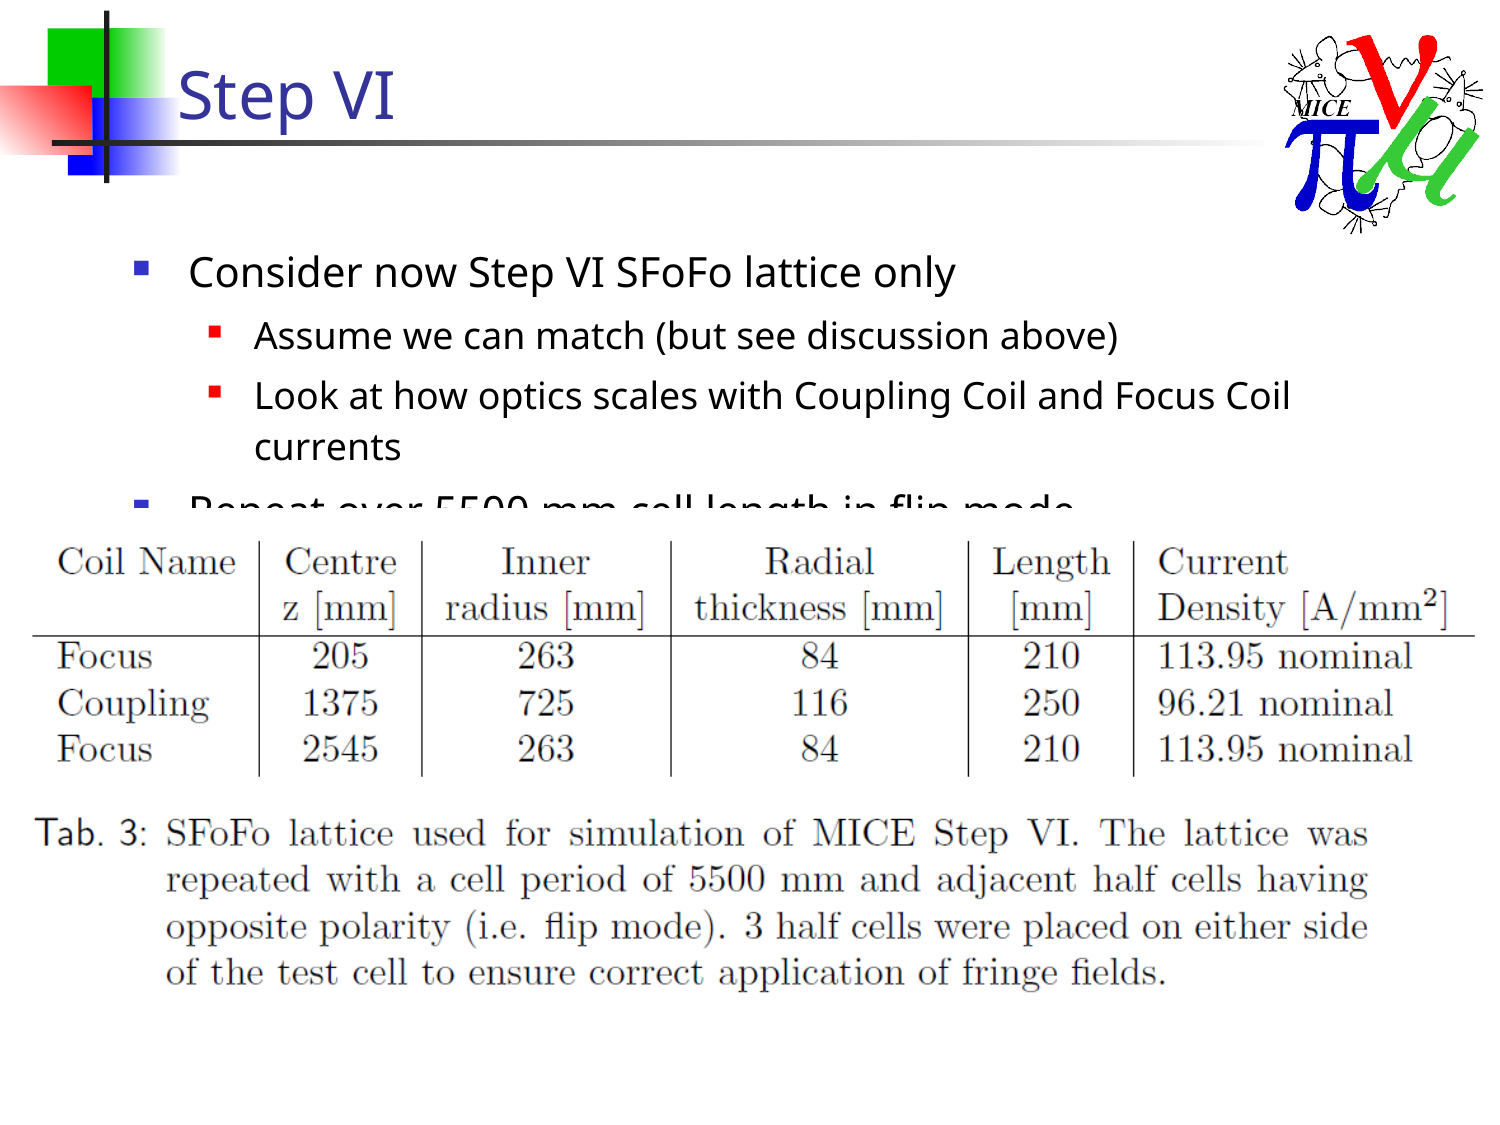

# Step VI
Consider now Step VI SFoFo lattice only
Assume we can match (but see discussion above)
Look at how optics scales with Coupling Coil and Focus Coil currents
Repeat over 5500 mm cell length in flip mode